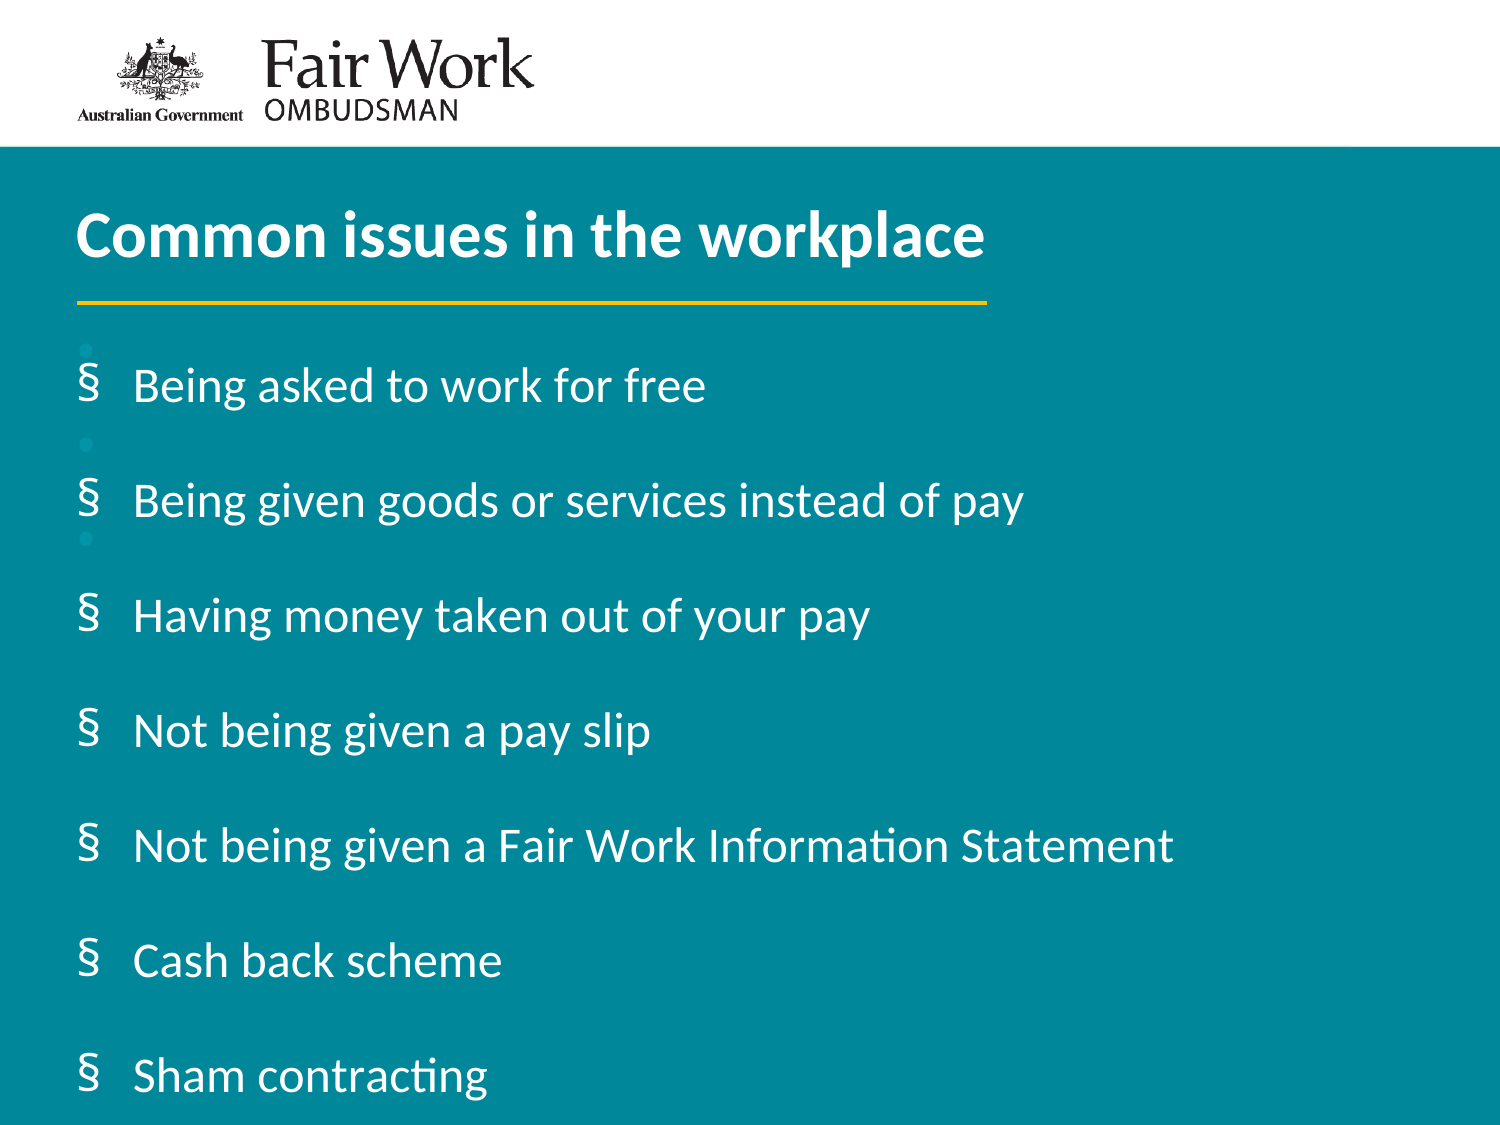

Common issues in the workplace
#
Being asked to work for free
Being given goods or services instead of pay
Having money taken out of your pay
Not being given a pay slip
Not being given a Fair Work Information Statement
Cash back scheme
Sham contracting